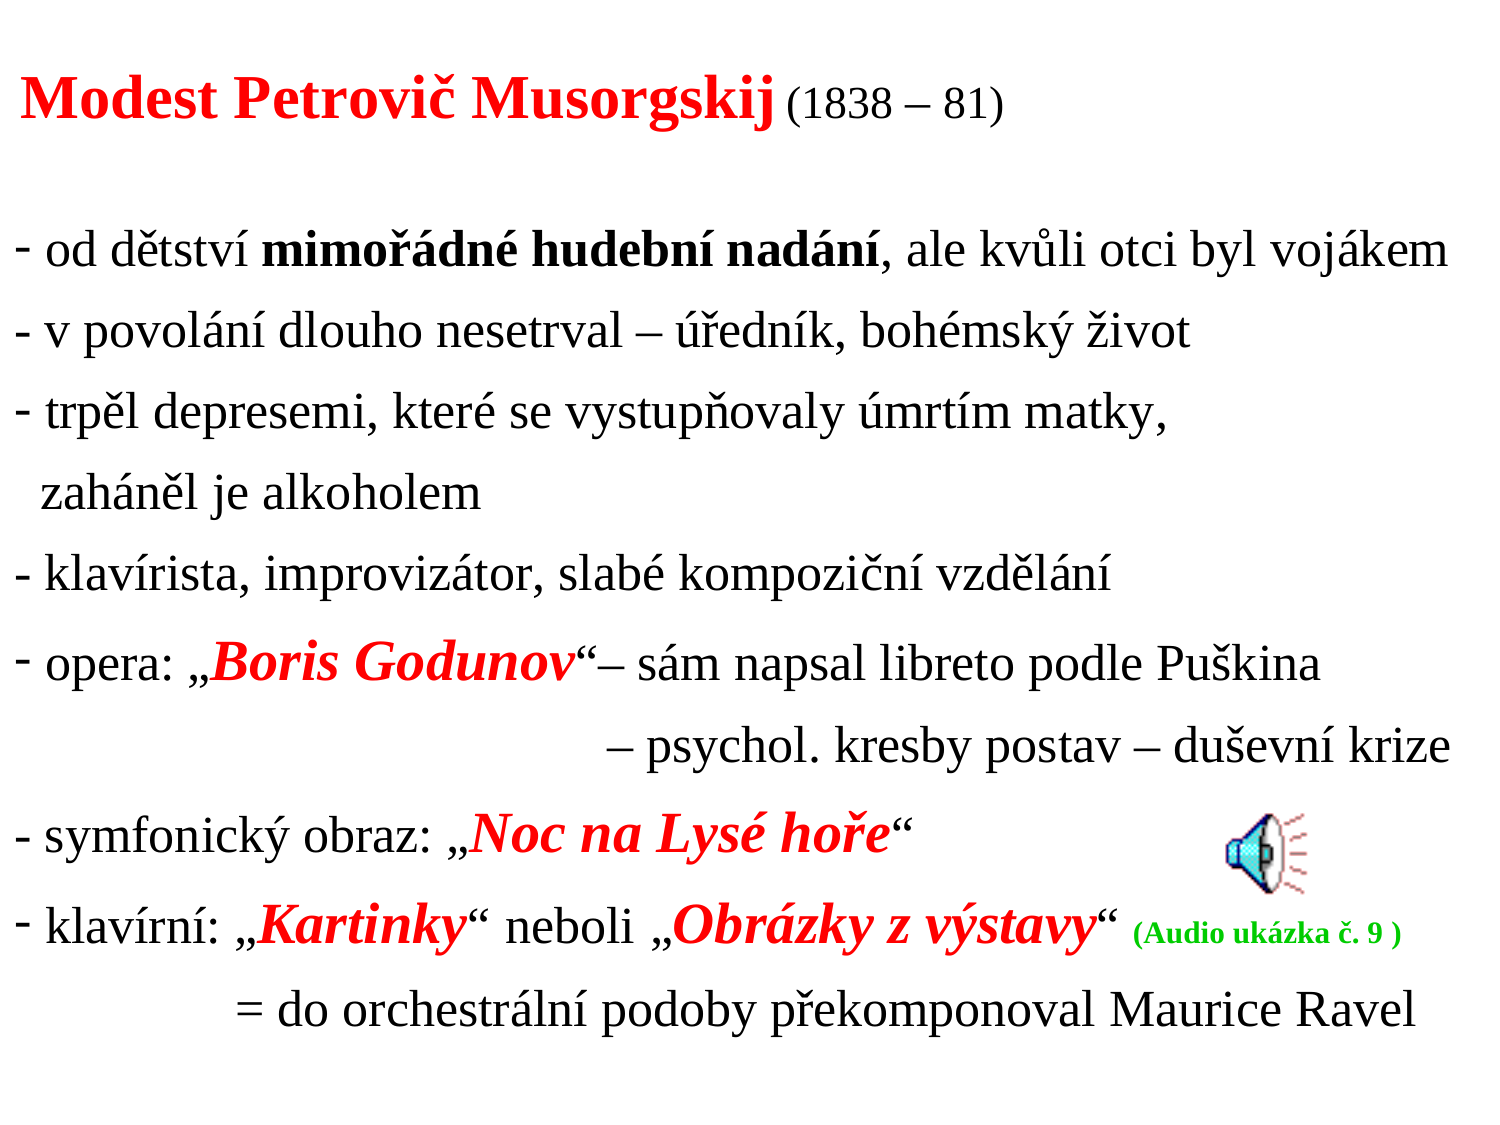

Modest Petrovič Musorgskij (1838 – 81)
 od dětství mimořádné hudební nadání, ale kvůli otci byl vojákem
- v povolání dlouho nesetrval – úředník, bohémský život
 trpěl depresemi, které se vystupňovaly úmrtím matky,
 zaháněl je alkoholem
- klavírista, improvizátor, slabé kompoziční vzdělání
 opera: „Boris Godunov“– sám napsal libreto podle Puškina
 			 – psychol. kresby postav – duševní krize
- symfonický obraz: „Noc na Lysé hoře“
 klavírní: „Kartinky“ neboli „Obrázky z výstavy“ (Audio ukázka č. 9 )
 = do orchestrální podoby překomponoval Maurice Ravel